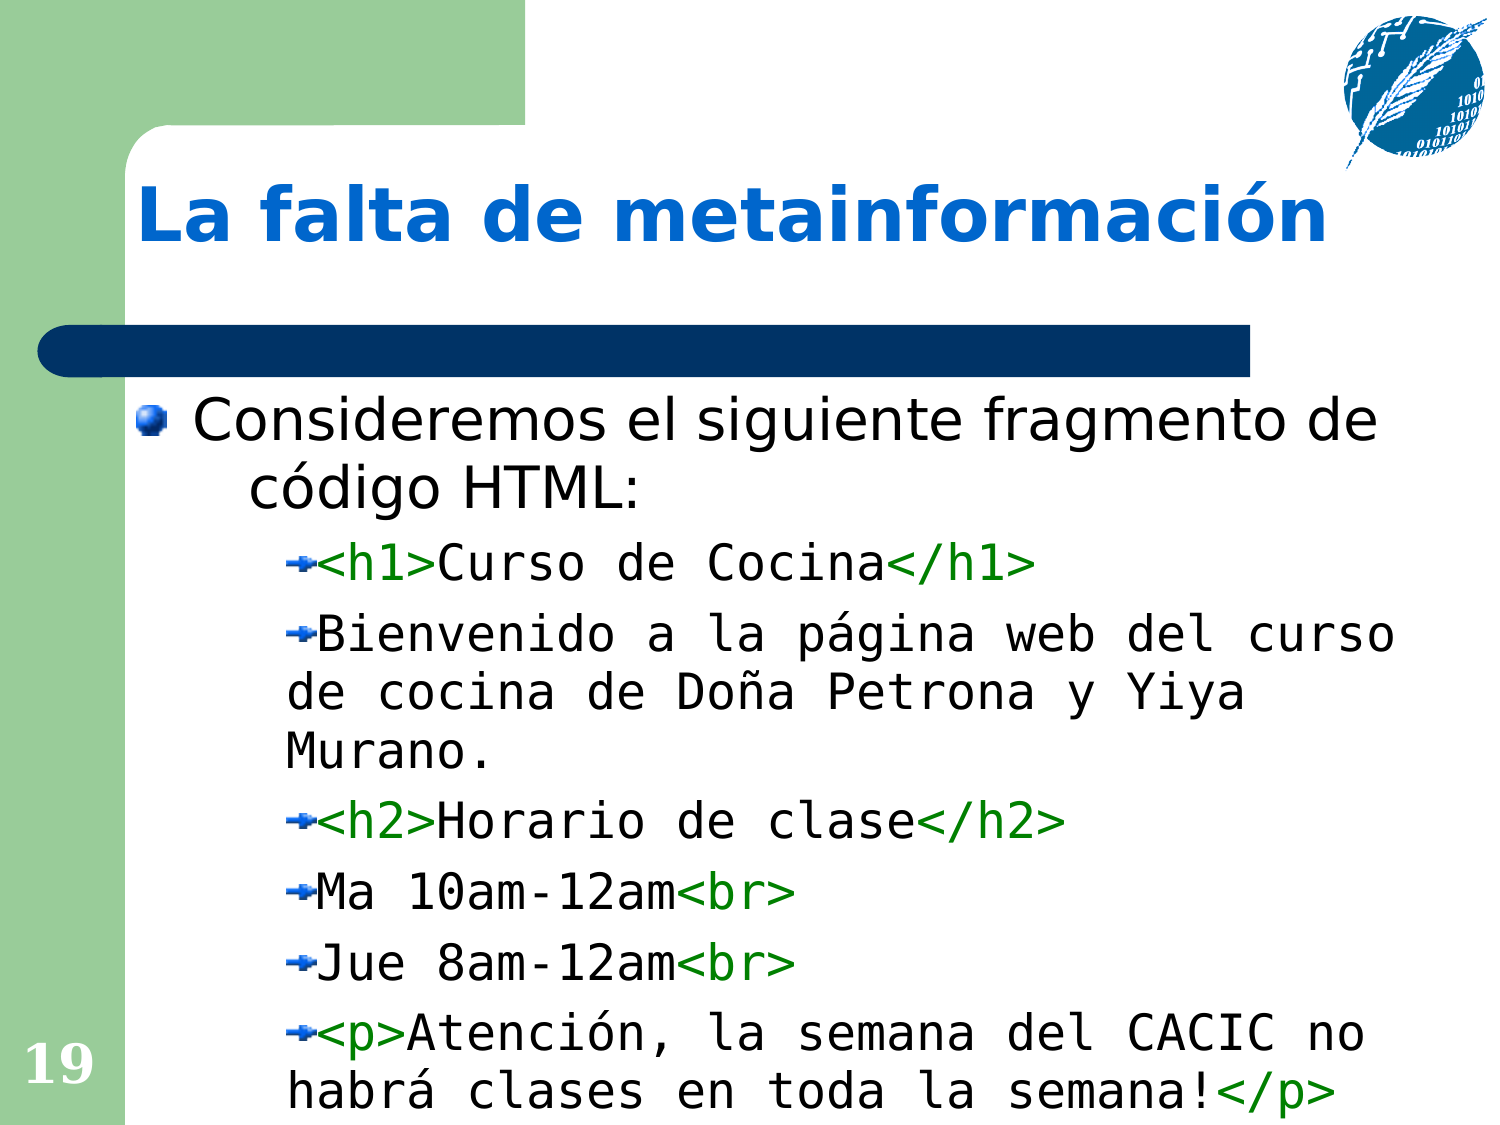

# La falta de metainformación
Consideremos el siguiente fragmento de código HTML:
<h1>Curso de Cocina</h1>
Bienvenido a la página web del curso de cocina de Doña Petrona y Yiya Murano.
<h2>Horario de clase</h2>
Ma 10am-12am<br>
Jue 8am-12am<br>
<p>Atención, la semana del CACIC no habrá clases en toda la semana!</p>
19